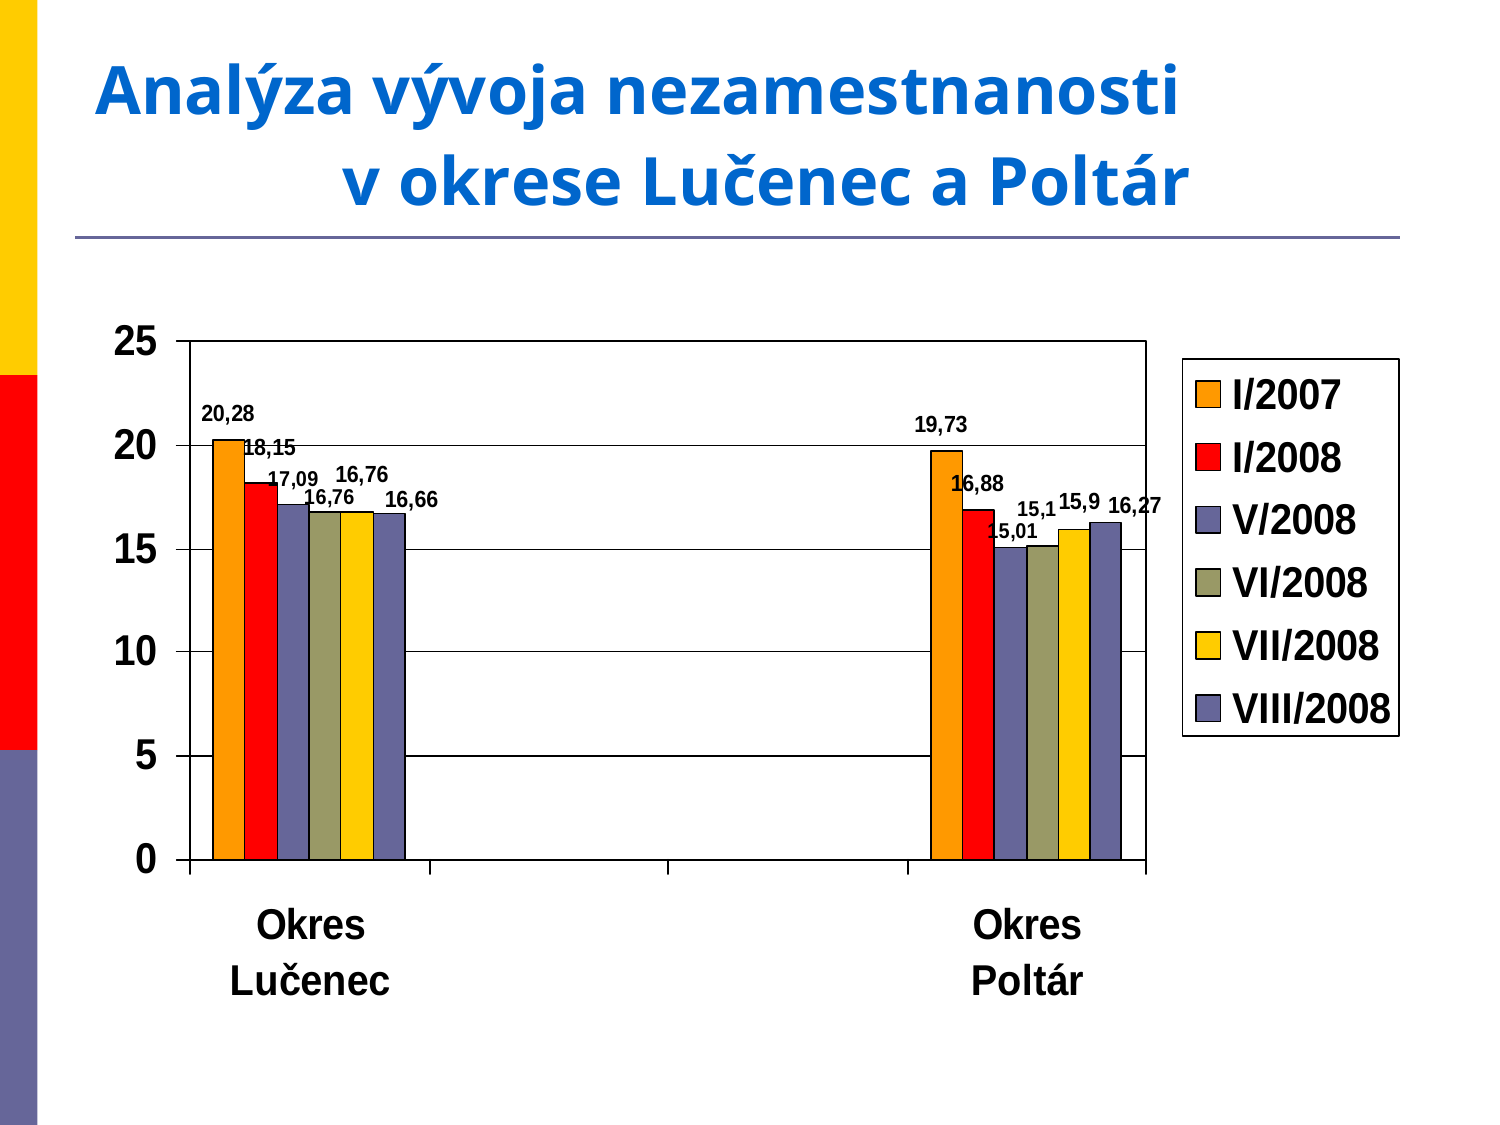

# Analýza vývoja nezamestnanosti v okrese Lučenec a Poltár